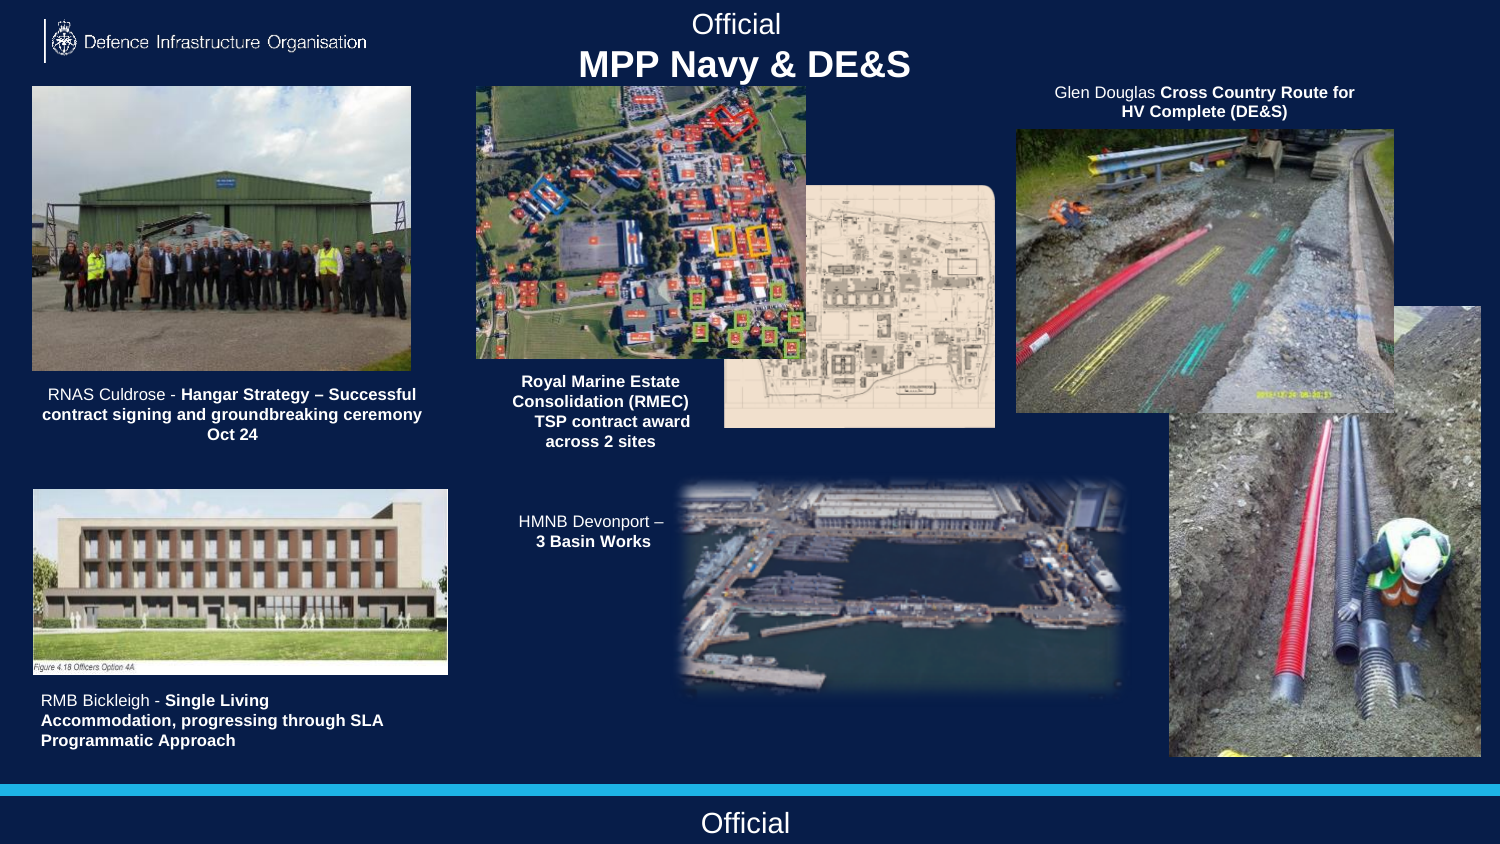

Official
MPP Navy & DE&S
Glen Douglas Cross Country Route for HV Complete (DE&S)
Royal Marine Estate Consolidation (RMEC)​
 TSP contract award across 2 sites
RNAS Culdrose - Hangar Strategy – Successful contract signing and groundbreaking ceremony Oct 24
HMNB Devonport –
3 Basin Works
RMB Bickleigh - Single Living Accommodation, progressing through SLA Programmatic Approach
Official